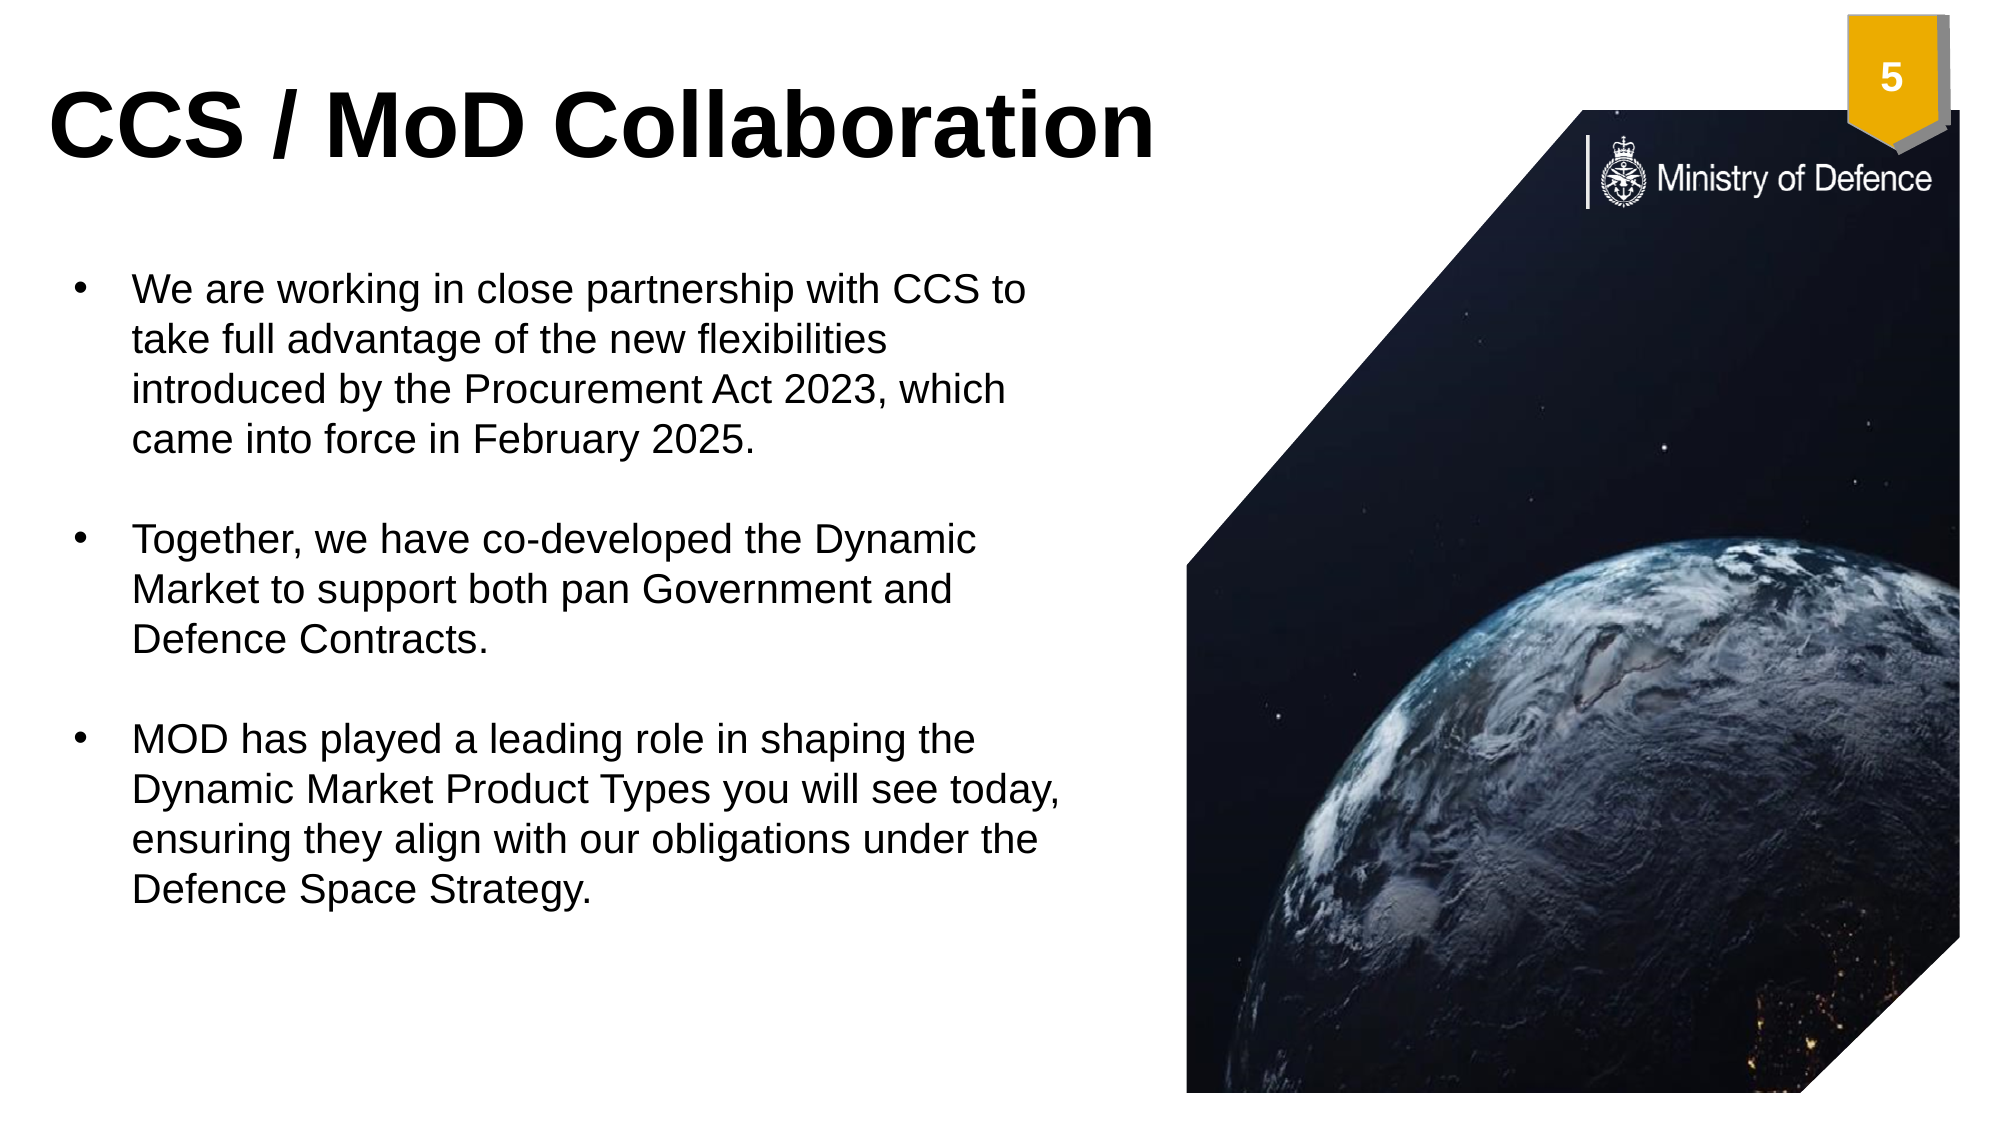

CCS / MoD Collaboration
5
We are working in close partnership with CCS to take full advantage of the new flexibilities introduced by the Procurement Act 2023, which came into force in February 2025.
Together, we have co-developed the Dynamic Market to support both pan Government and Defence Contracts.
MOD has played a leading role in shaping the Dynamic Market Product Types you will see today, ensuring they align with our obligations under the Defence Space Strategy.